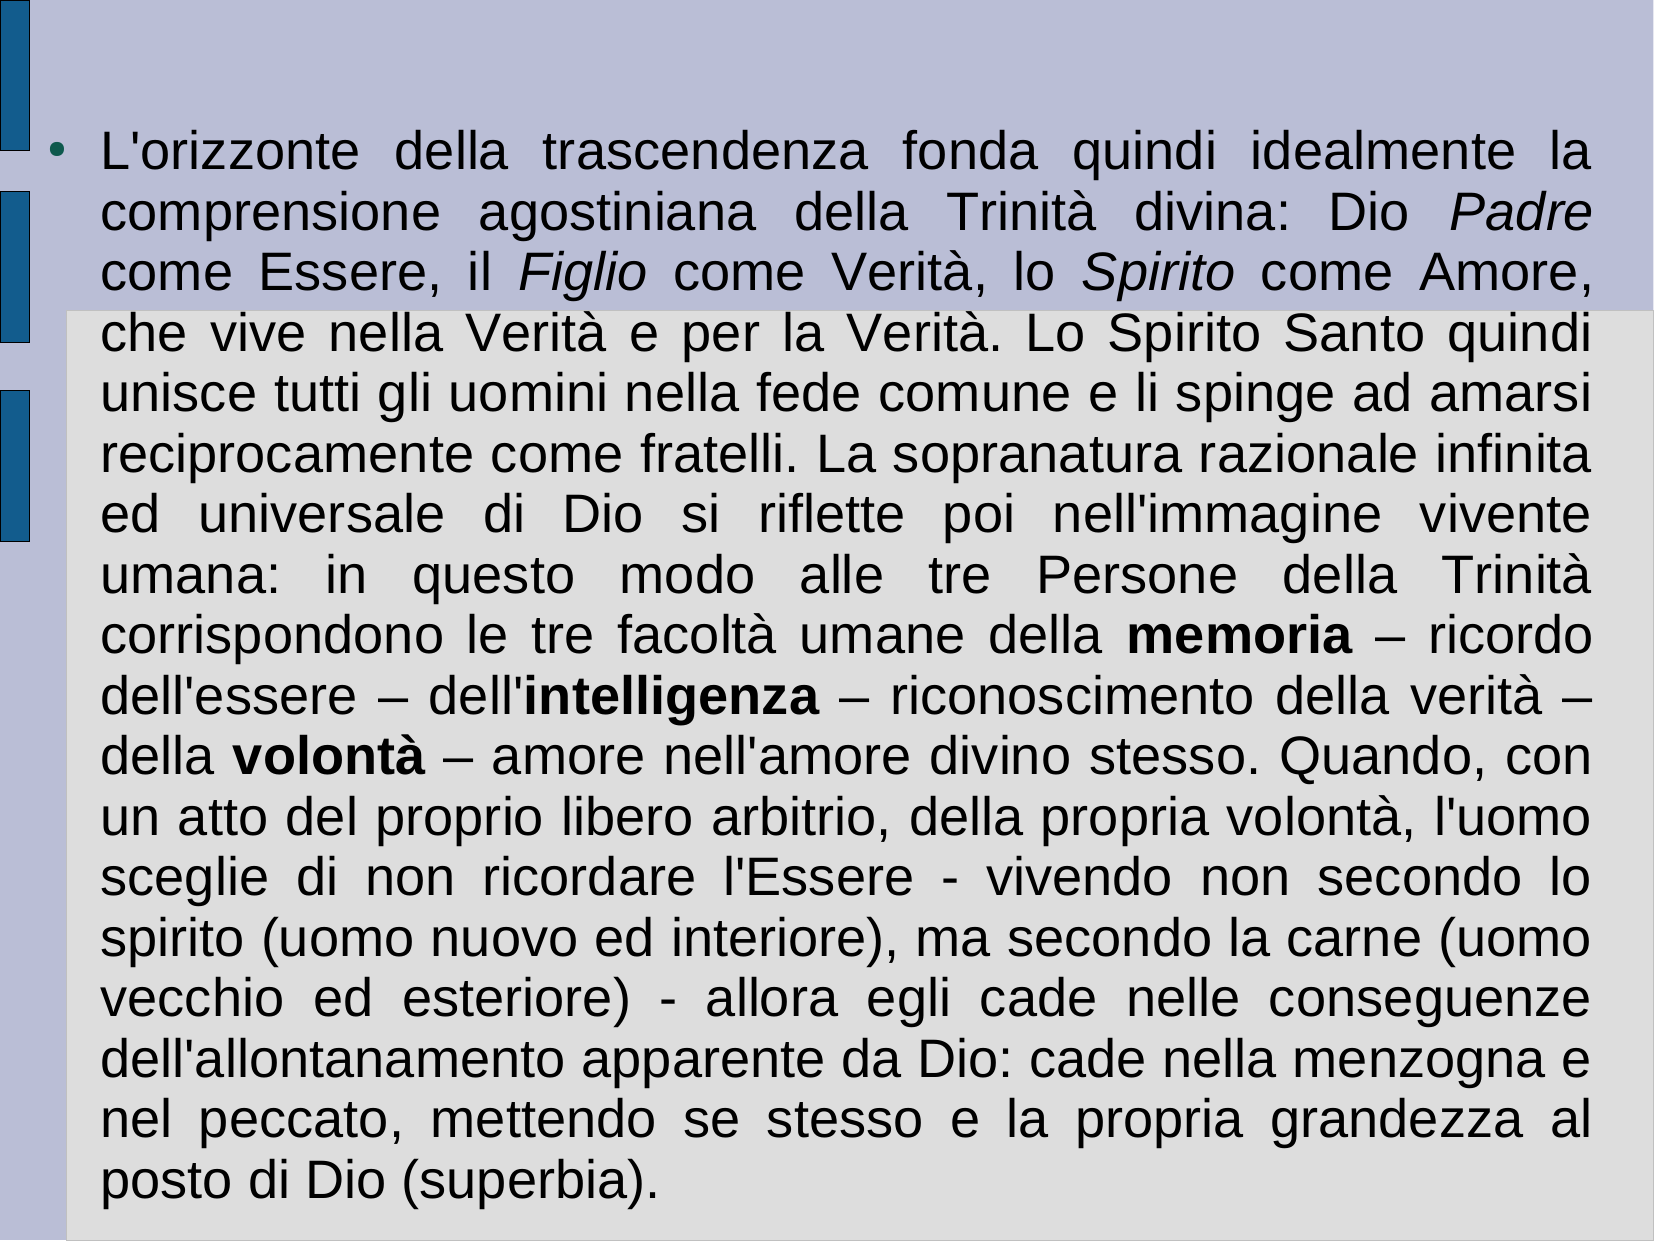

#
L'orizzonte della trascendenza fonda quindi idealmente la comprensione agostiniana della Trinità divina: Dio Padre come Essere, il Figlio come Verità, lo Spirito come Amore, che vive nella Verità e per la Verità. Lo Spirito Santo quindi unisce tutti gli uomini nella fede comune e li spinge ad amarsi reciprocamente come fratelli. La sopranatura razionale infinita ed universale di Dio si riflette poi nell'immagine vivente umana: in questo modo alle tre Persone della Trinità corrispondono le tre facoltà umane della memoria – ricordo dell'essere – dell'intelligenza – riconoscimento della verità – della volontà – amore nell'amore divino stesso. Quando, con un atto del proprio libero arbitrio, della propria volontà, l'uomo sceglie di non ricordare l'Essere - vivendo non secondo lo spirito (uomo nuovo ed interiore), ma secondo la carne (uomo vecchio ed esteriore) - allora egli cade nelle conseguenze dell'allontanamento apparente da Dio: cade nella menzogna e nel peccato, mettendo se stesso e la propria grandezza al posto di Dio (superbia).